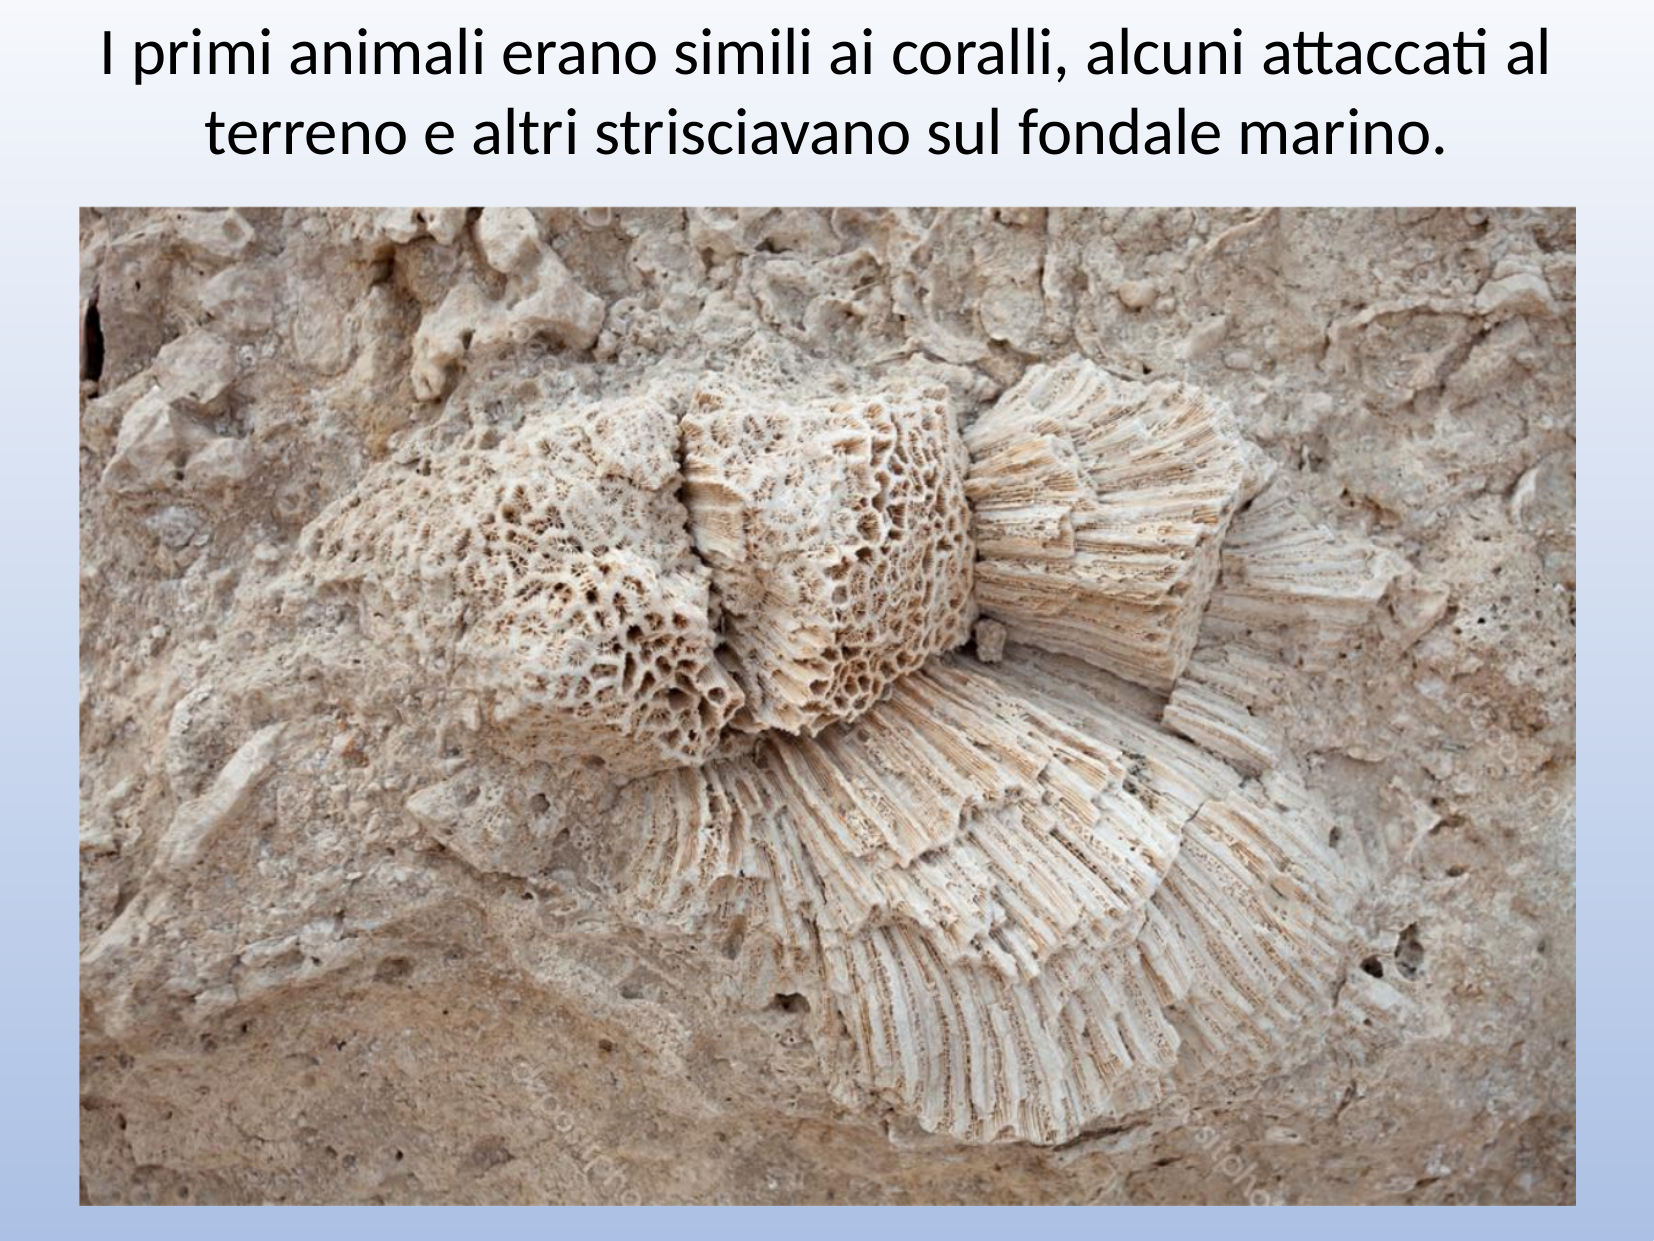

I primi animali erano simili ai coralli, alcuni attaccati al terreno e altri strisciavano sul fondale marino.